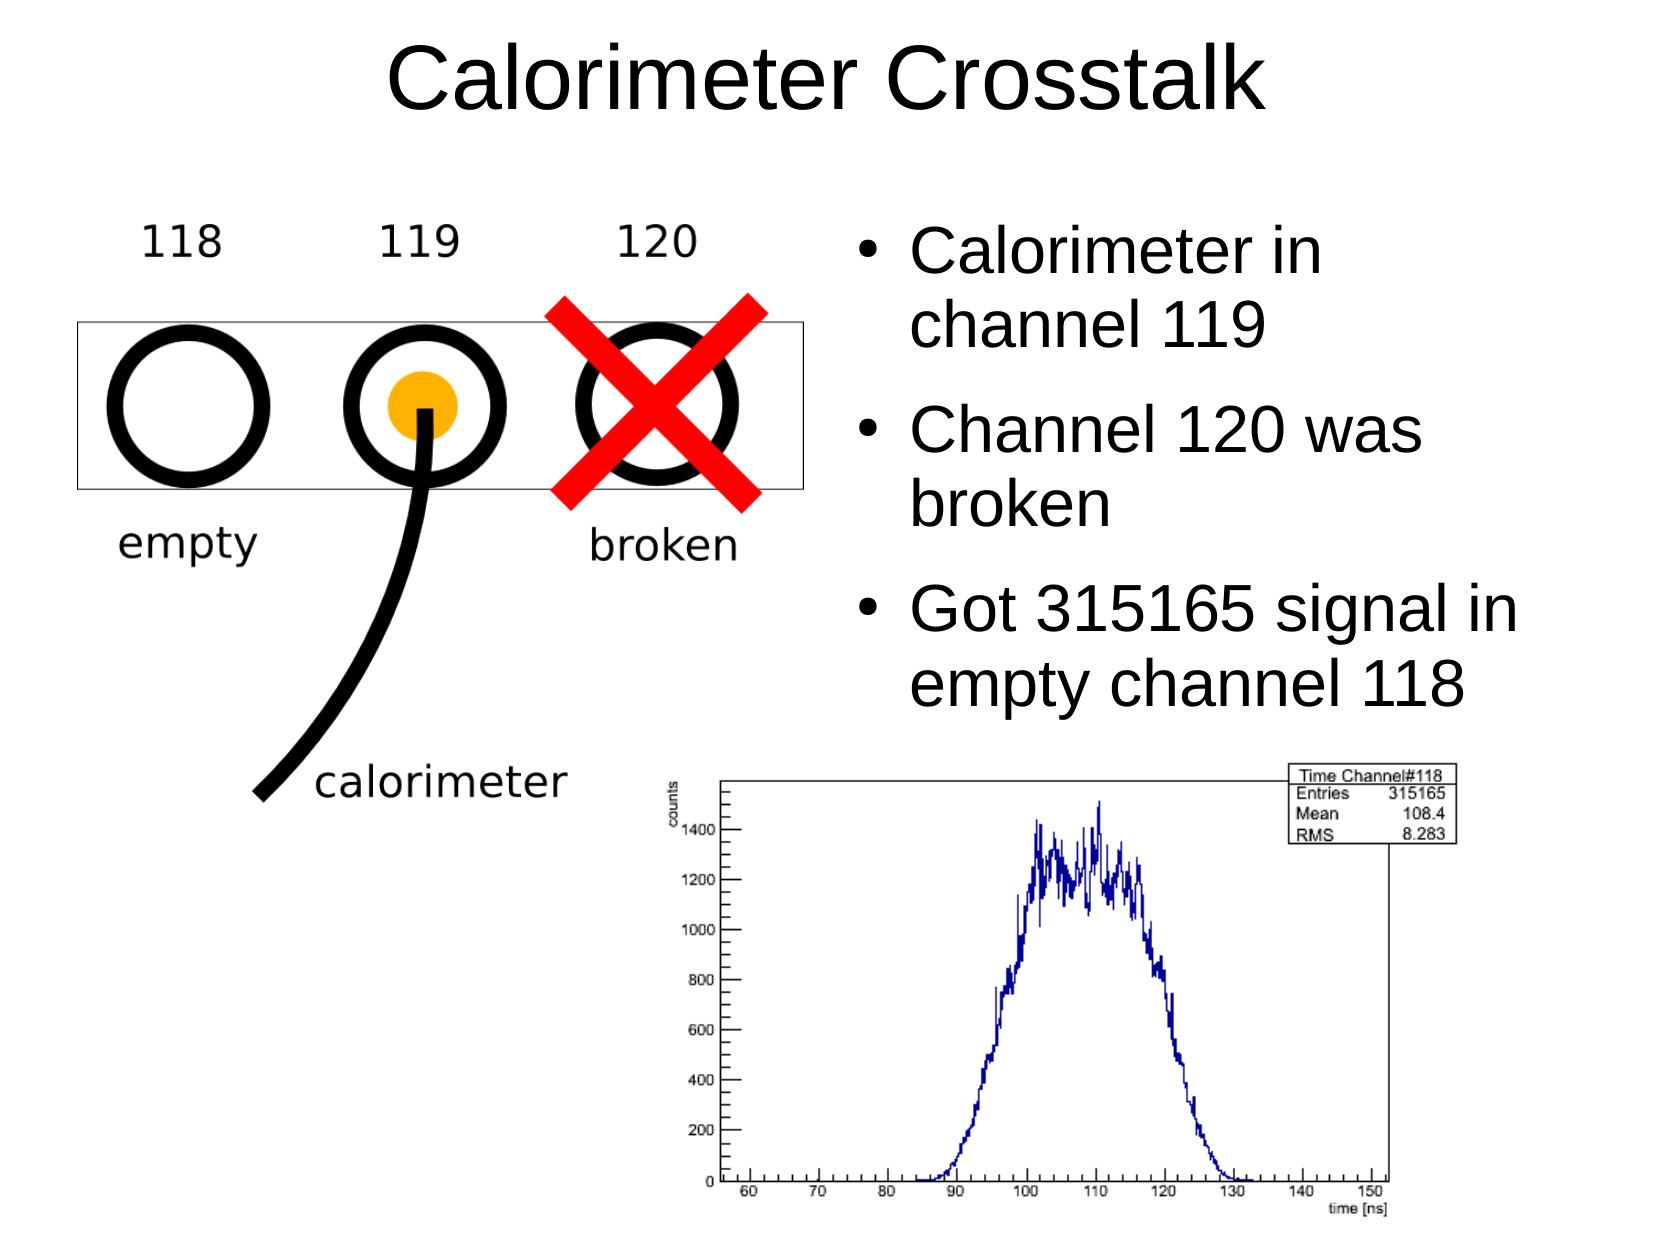

# Calorimeter Crosstalk
Calorimeter in channel 119
Channel 120 was broken
Got 315165 signal in empty channel 118